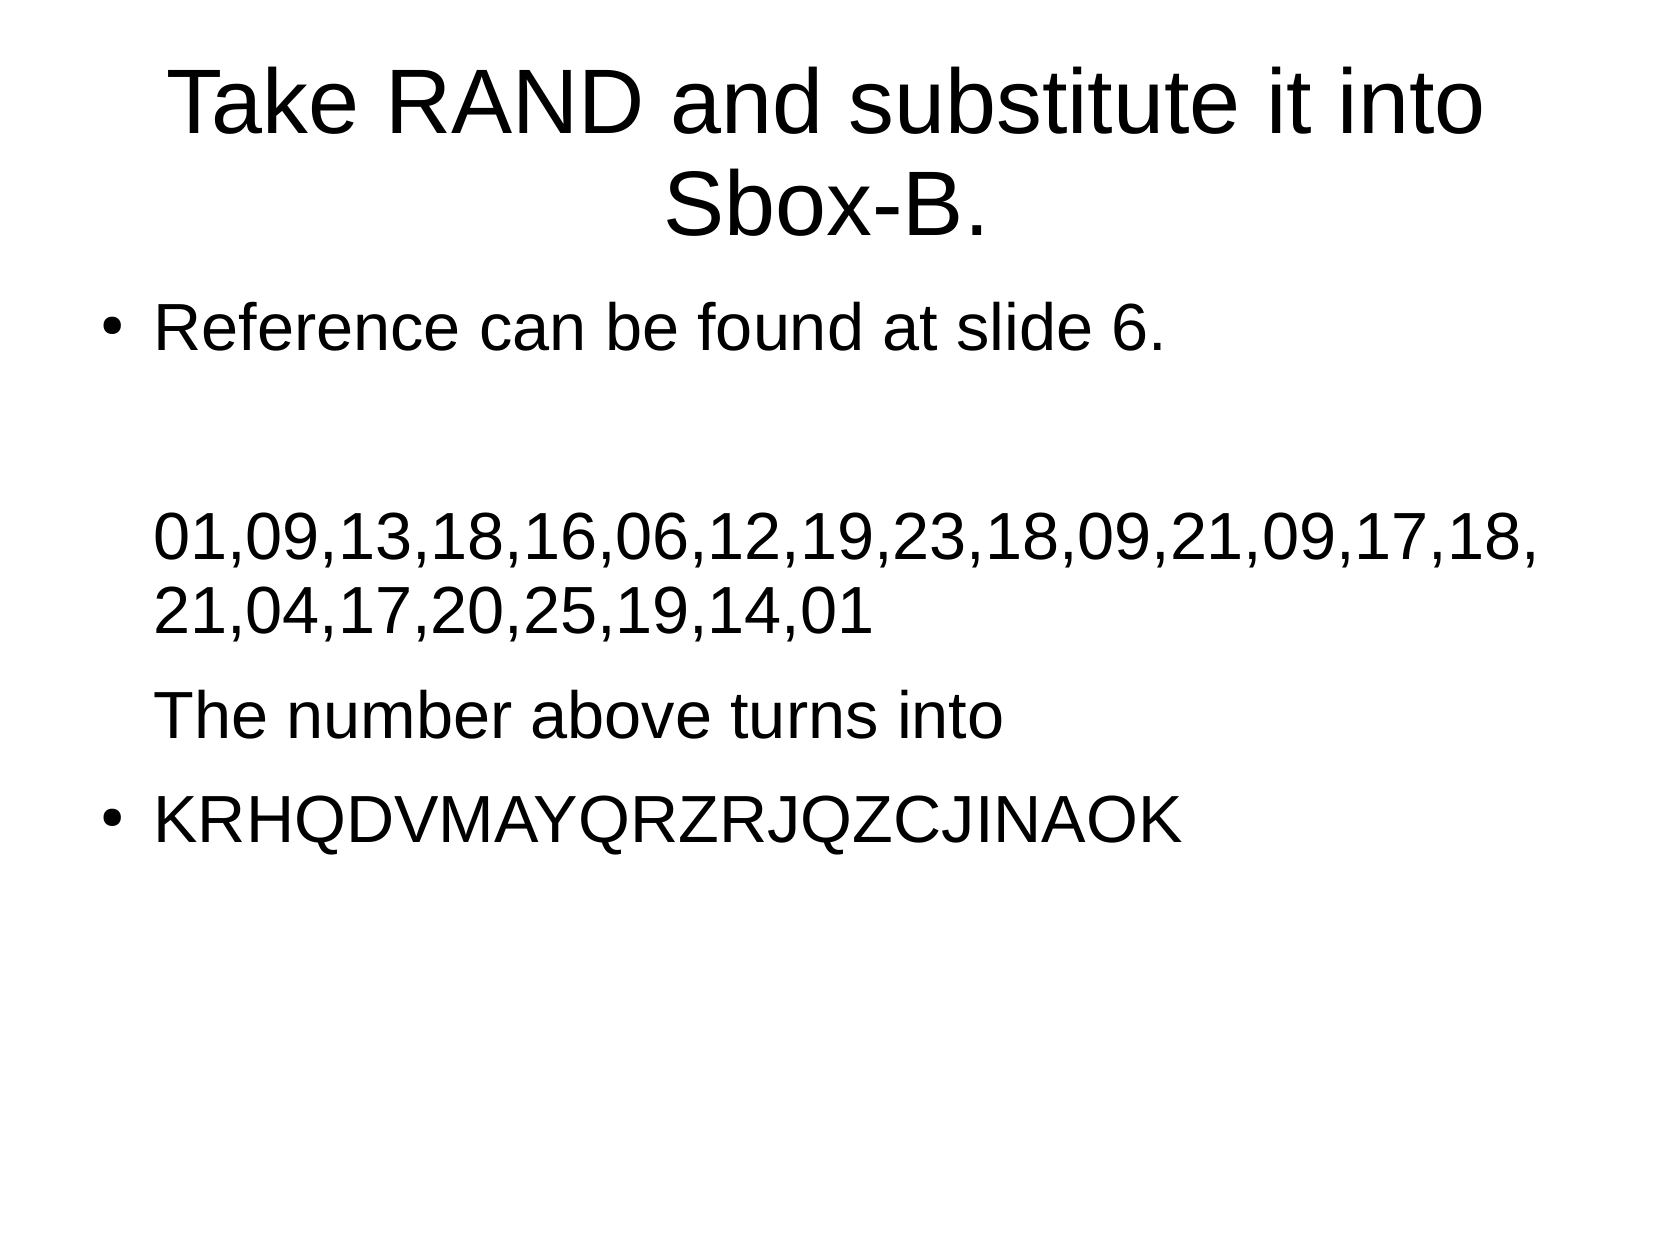

# Take RAND and substitute it into Sbox-B.
Reference can be found at slide 6.
01,09,13,18,16,06,12,19,23,18,09,21,09,17,18,21,04,17,20,25,19,14,01
The number above turns into
KRHQDVMAYQRZRJQZCJINAOK